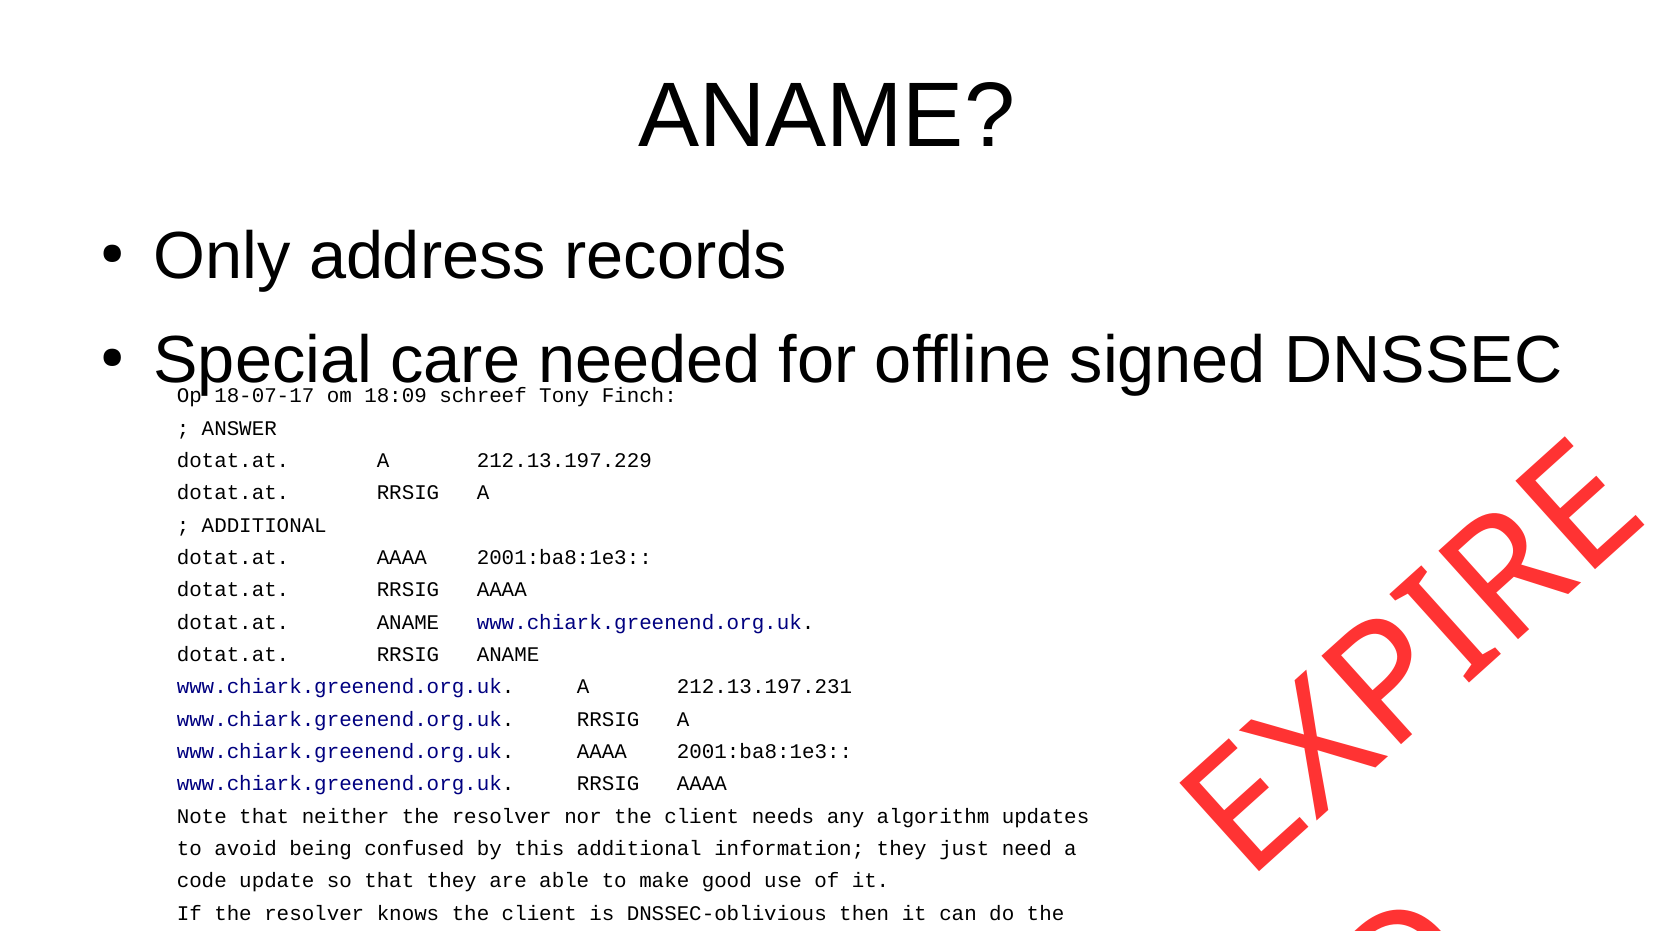

# ANAME?
Only address records
Special care needed for offline signed DNSSEC
Op 18-07-17 om 18:09 schreef Tony Finch:
; ANSWER
dotat.at. A 212.13.197.229
dotat.at. RRSIG A
; ADDITIONAL
dotat.at. AAAA 2001:ba8:1e3::
dotat.at. RRSIG AAAA
dotat.at. ANAME www.chiark.greenend.org.uk.
dotat.at. RRSIG ANAME
www.chiark.greenend.org.uk. A 212.13.197.231
www.chiark.greenend.org.uk. RRSIG A
www.chiark.greenend.org.uk. AAAA 2001:ba8:1e3::
www.chiark.greenend.org.uk. RRSIG AAAA
Note that neither the resolver nor the client needs any algorithm updates
to avoid being confused by this additional information; they just need a
code update so that they are able to make good use of it.
If the resolver knows the client is DNSSEC-oblivious then it can do the
substitution itself and return a simple answer like this:
dotat.at. A 212.13.197.231
Validating but ANAME-oblivious resolvers won't get to enjoy clever
latency minimization tricks.
EXPIRED